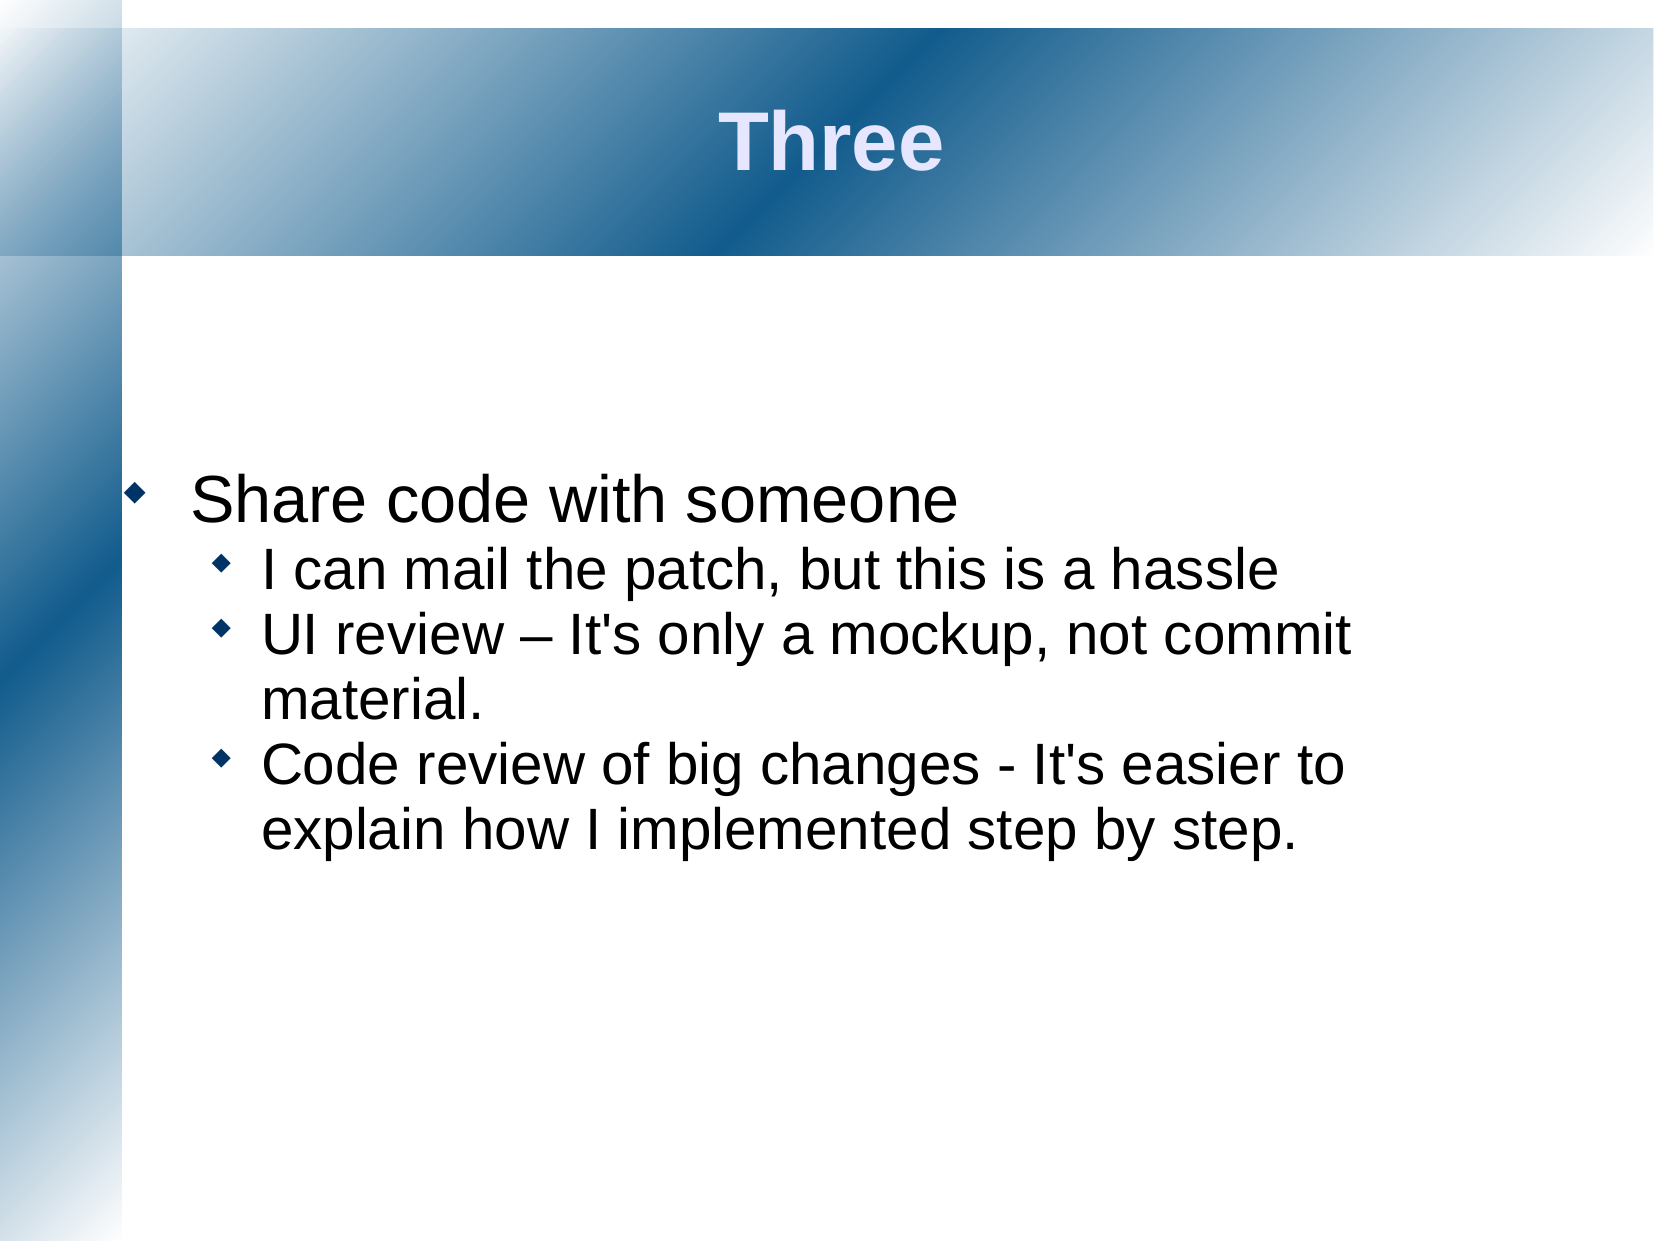

# Three
Share code with someone
I can mail the patch, but this is a hassle
UI review – It's only a mockup, not commit material.
Code review of big changes - It's easier to explain how I implemented step by step.